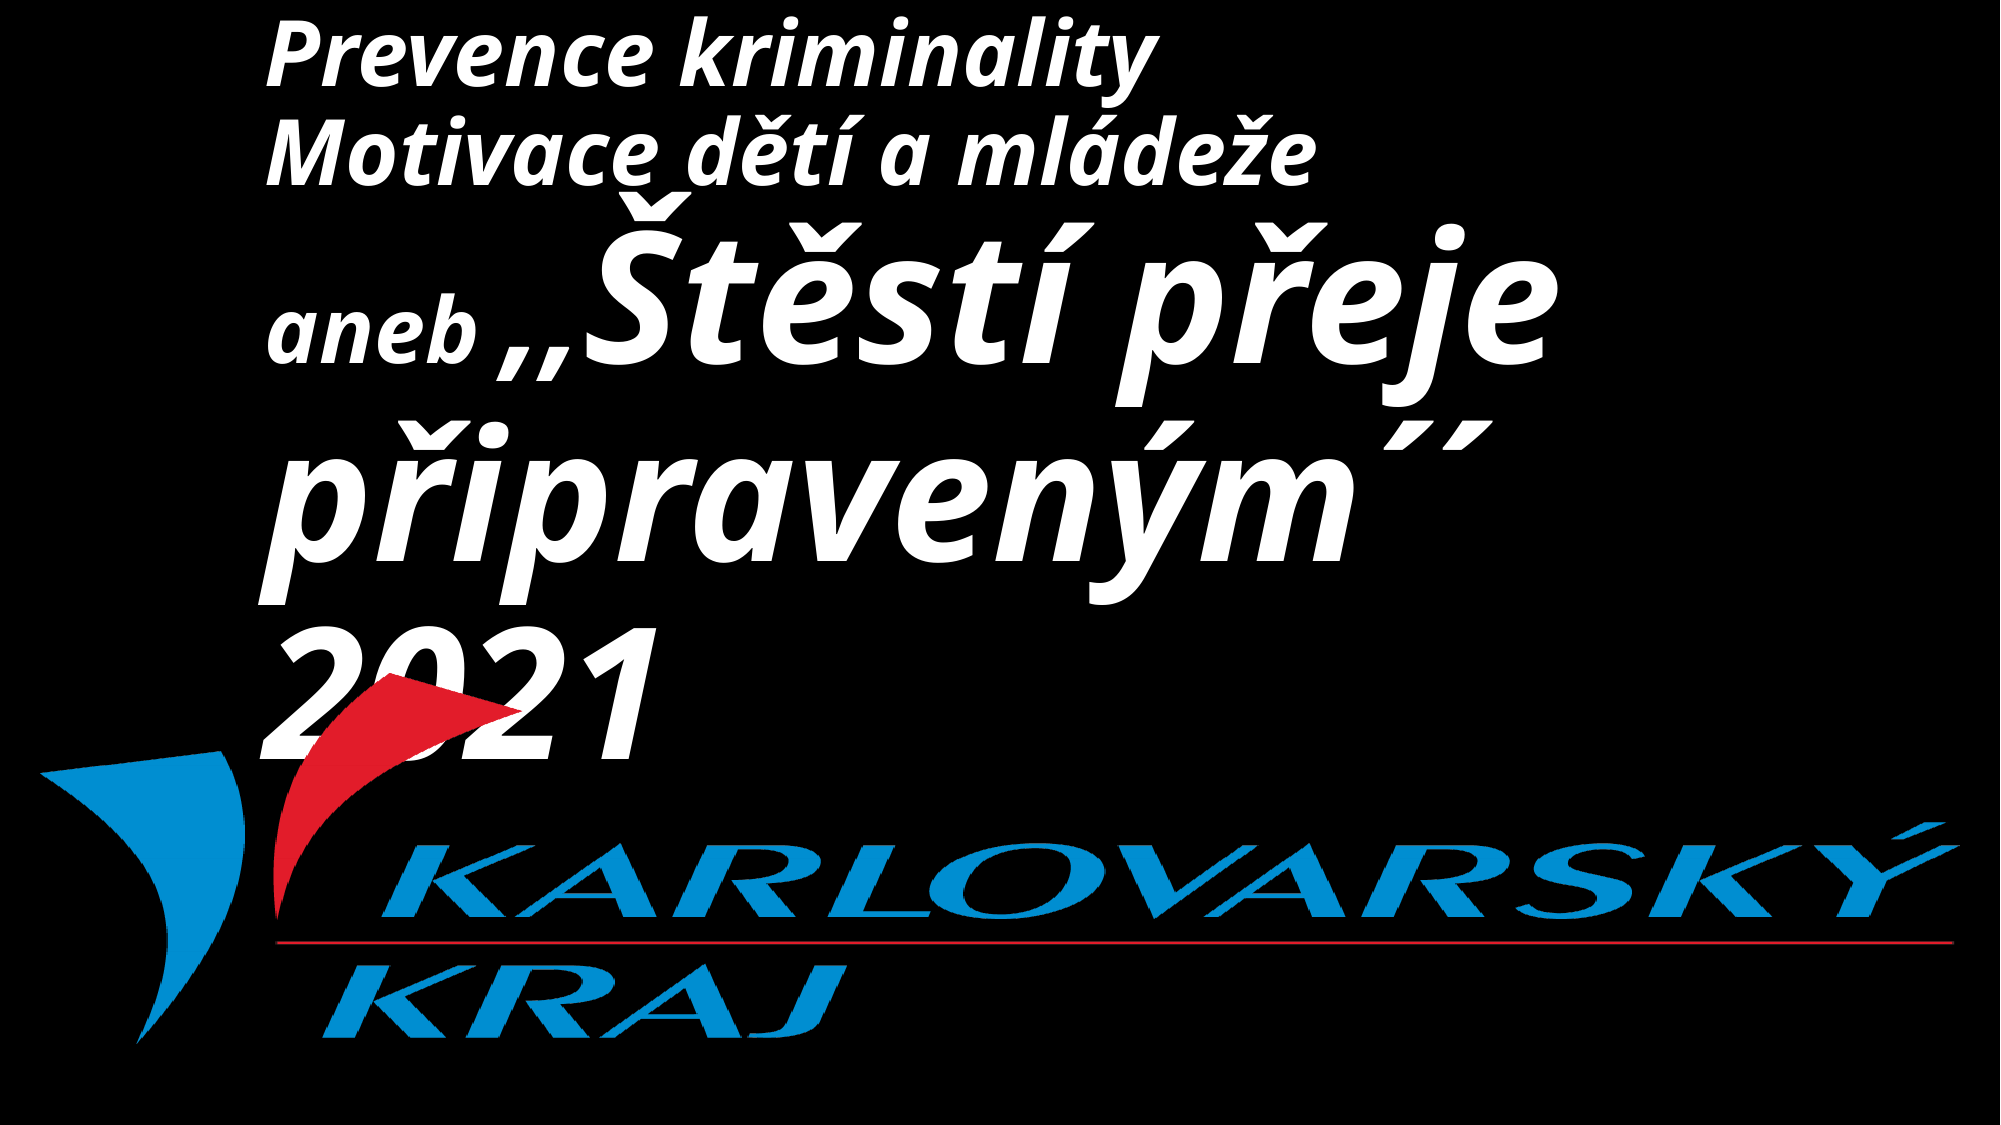

# Prevence kriminality Motivace dětí a mládeže aneb ,,Štěstí přeje připraveným´´ 2021
Tato fotka od autora Neznámý autor s licencí CC BY-NC-ND